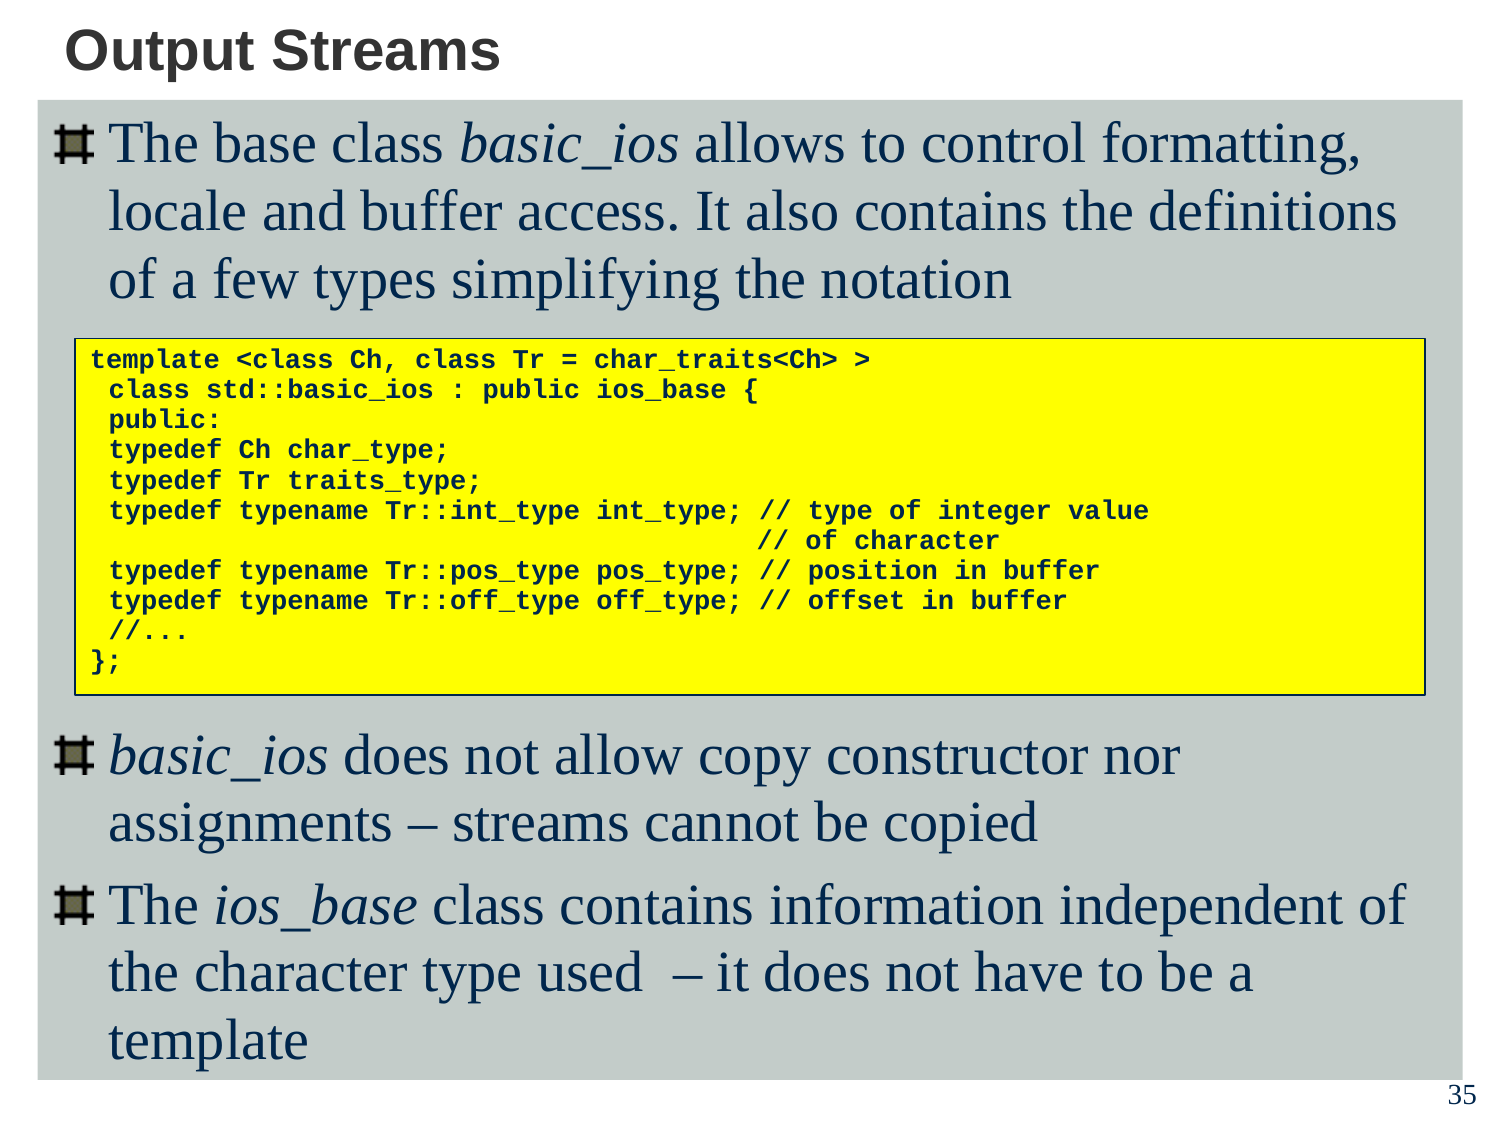

# Output Streams
The base class basic_ios allows to control formatting, locale and buffer access. It also contains the definitions of a few types simplifying the notation
basic_ios does not allow copy constructor nor assignments – streams cannot be copied
The ios_base class contains information independent of the character type used – it does not have to be a template
template <class Ch, class Tr = char_traits<Ch> >
	class std::basic_ios : public ios_base {
	public:
	typedef Ch char_type;
	typedef Tr traits_type;
	typedef typename Tr::int_type int_type; // type of integer value
 // of character
	typedef typename Tr::pos_type pos_type; // position in buffer
	typedef typename Tr::off_type off_type; // offset in buffer
	//...
};